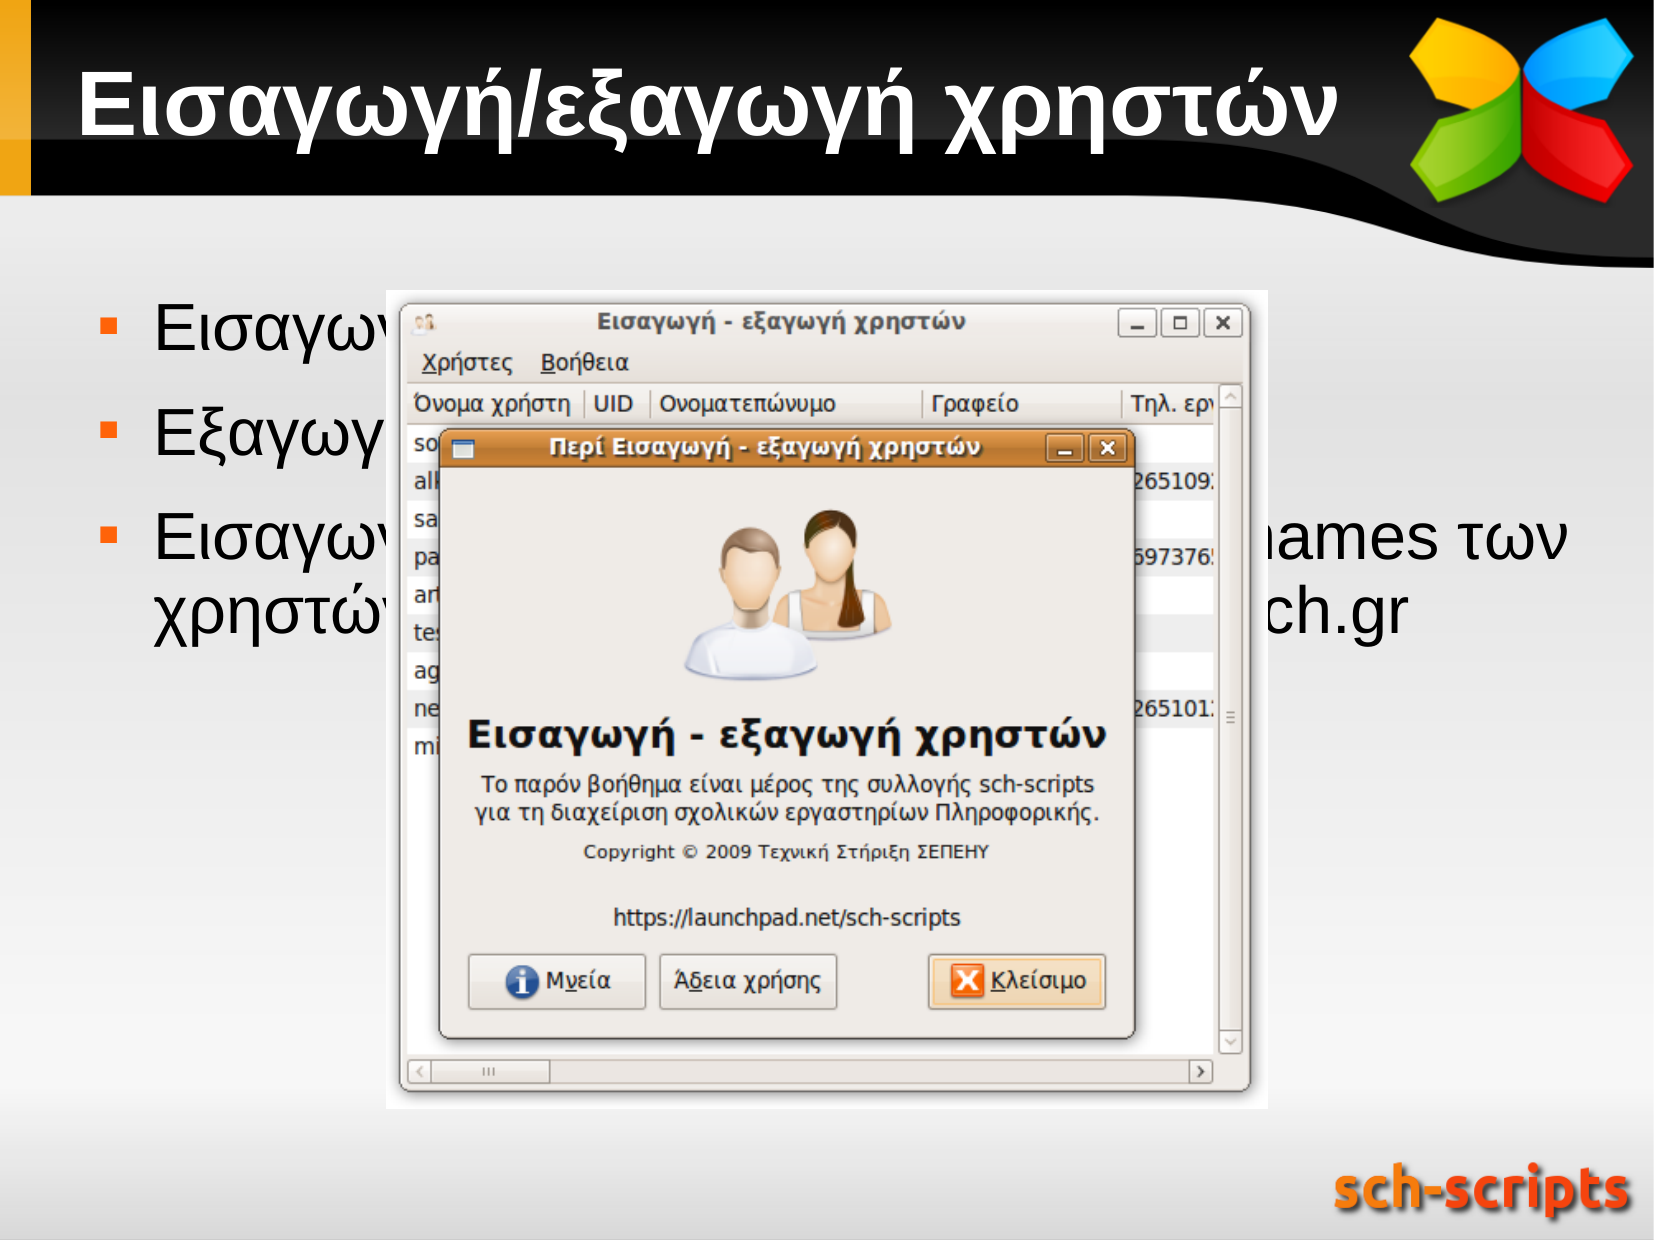

# Εισαγωγή/εξαγωγή χρηστών
Εισαγωγή από .csv
Εξαγωγή σε .csv
Εισαγωγή από το ΠΣΔ, ώστε τα usernames των χρηστών να είναι ίδια με τα emails@sch.gr